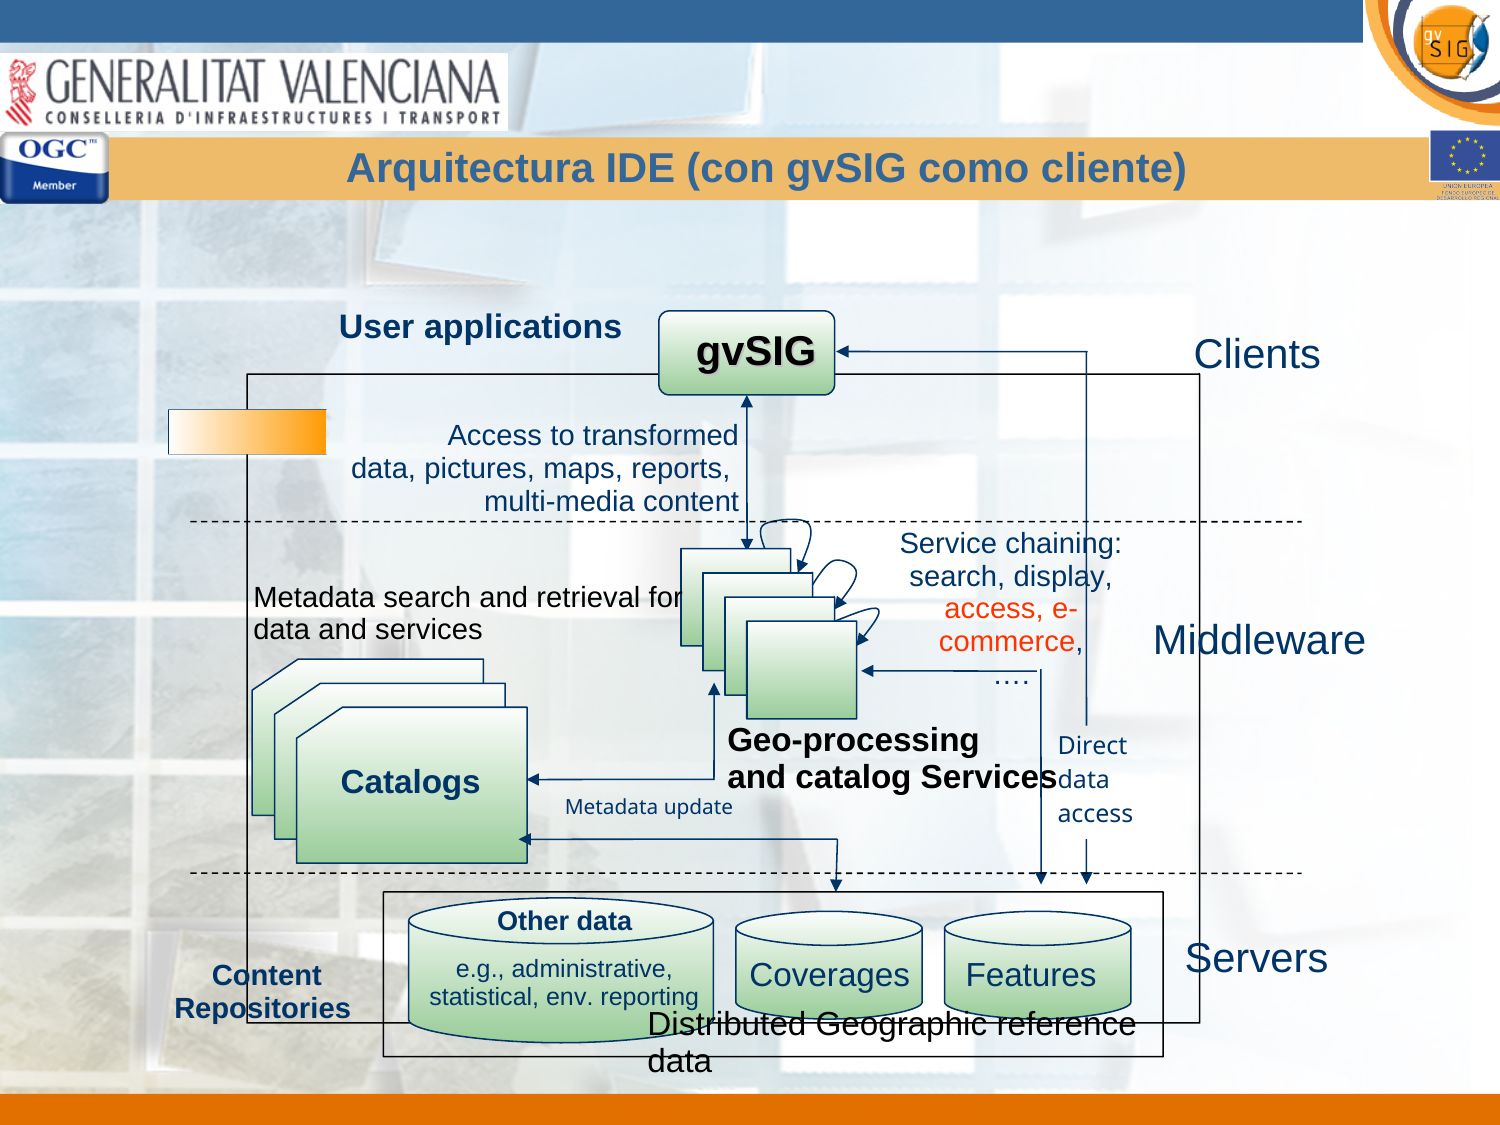

Arquitectura IDE (con gvSIG como cliente)
User applications
gvSIG
Clients
Access to transformed
data, pictures, maps, reports,
multi-media content
Service chaining:
search, display, access, e-commerce,
….
Metadata search and retrieval for
data and services
Middleware
Direct
data
access
Geo-processing
and catalog Services
Catalogs
Metadata update
Other data
e.g., administrative,
statistical, env. reporting
Content
Repositories
Servers
Coverages
Features
Distributed Geographic reference data